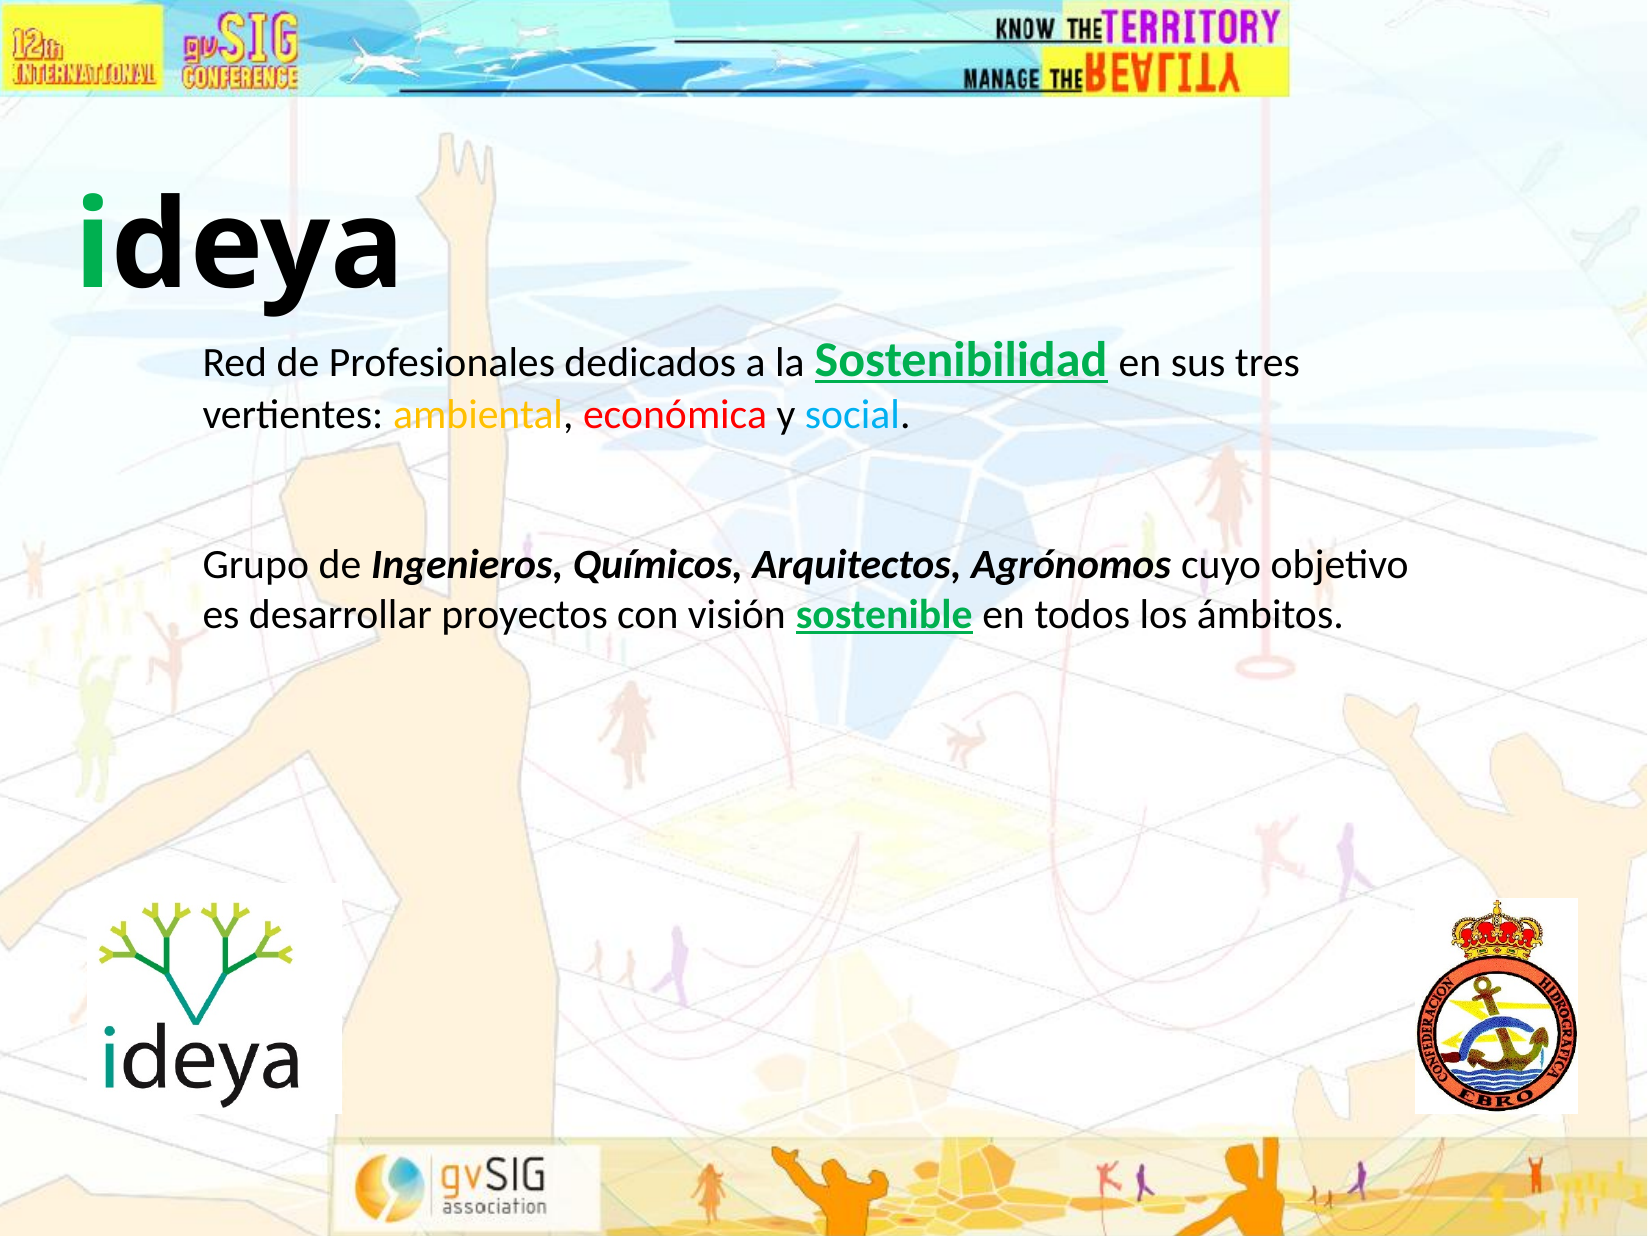

# ideya
Red de Profesionales dedicados a la Sostenibilidad en sus tres vertientes: ambiental, económica y social.
Grupo de Ingenieros, Químicos, Arquitectos, Agrónomos cuyo objetivo es desarrollar proyectos con visión sostenible en todos los ámbitos.